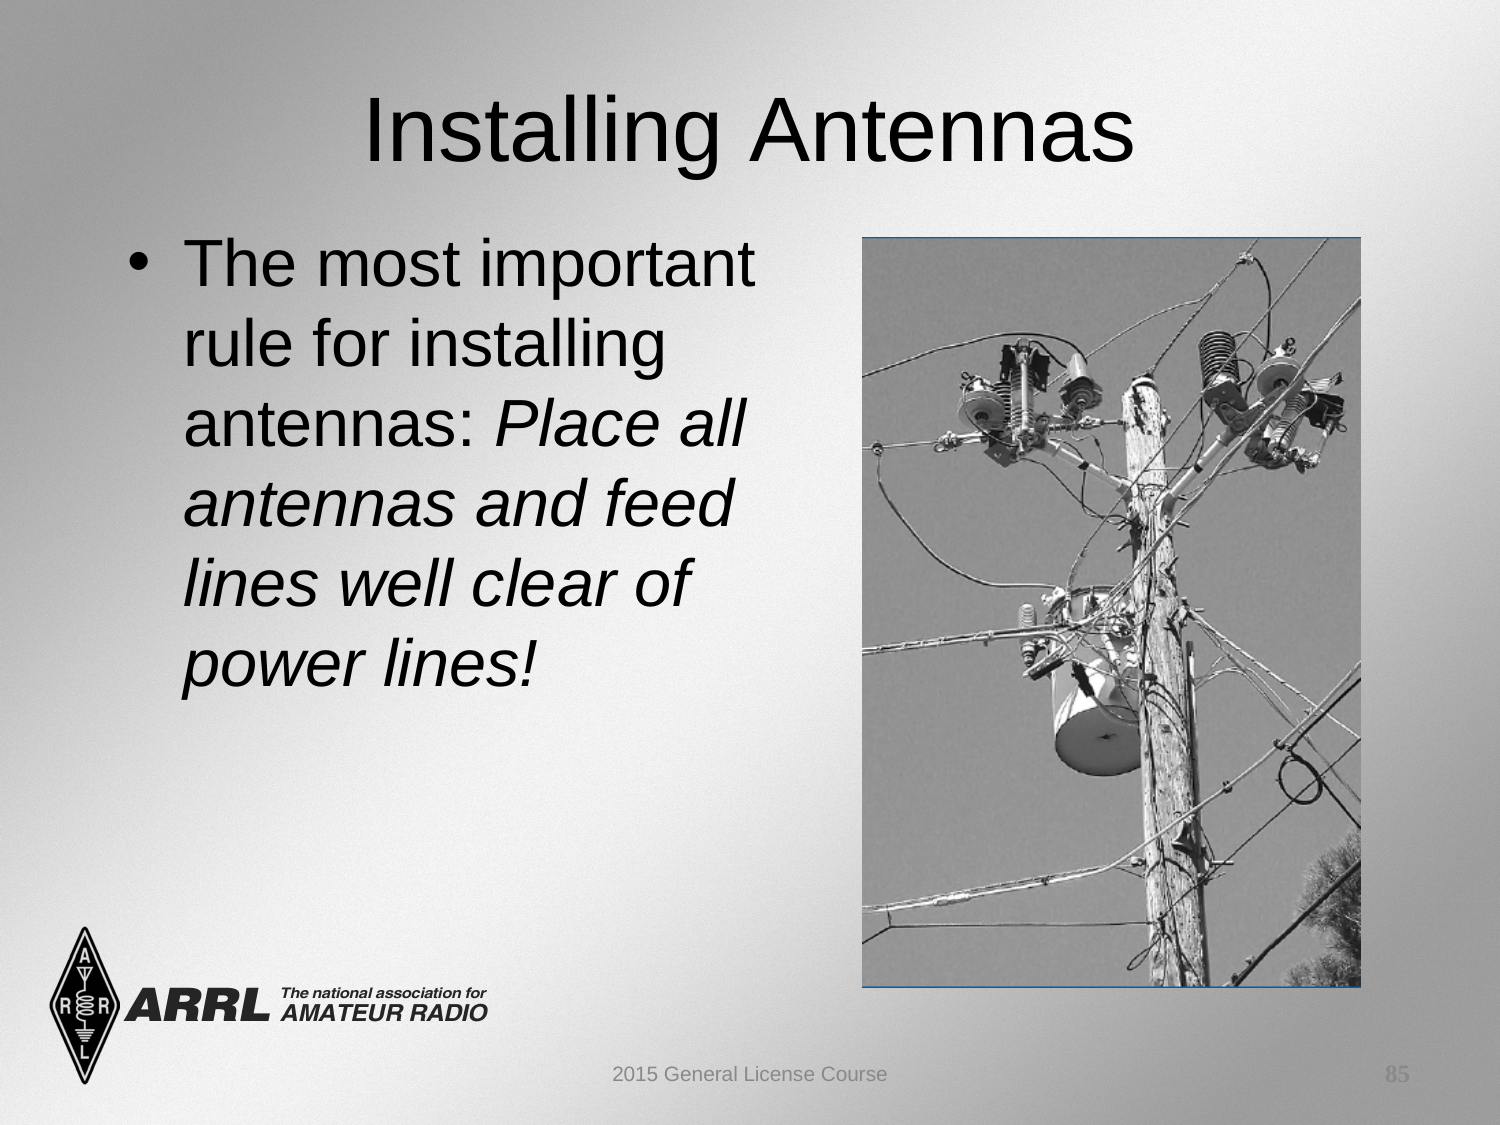

Installing Antennas
The most important rule for installing antennas: Place all antennas and feed lines well clear of power lines!
2015 General License Course